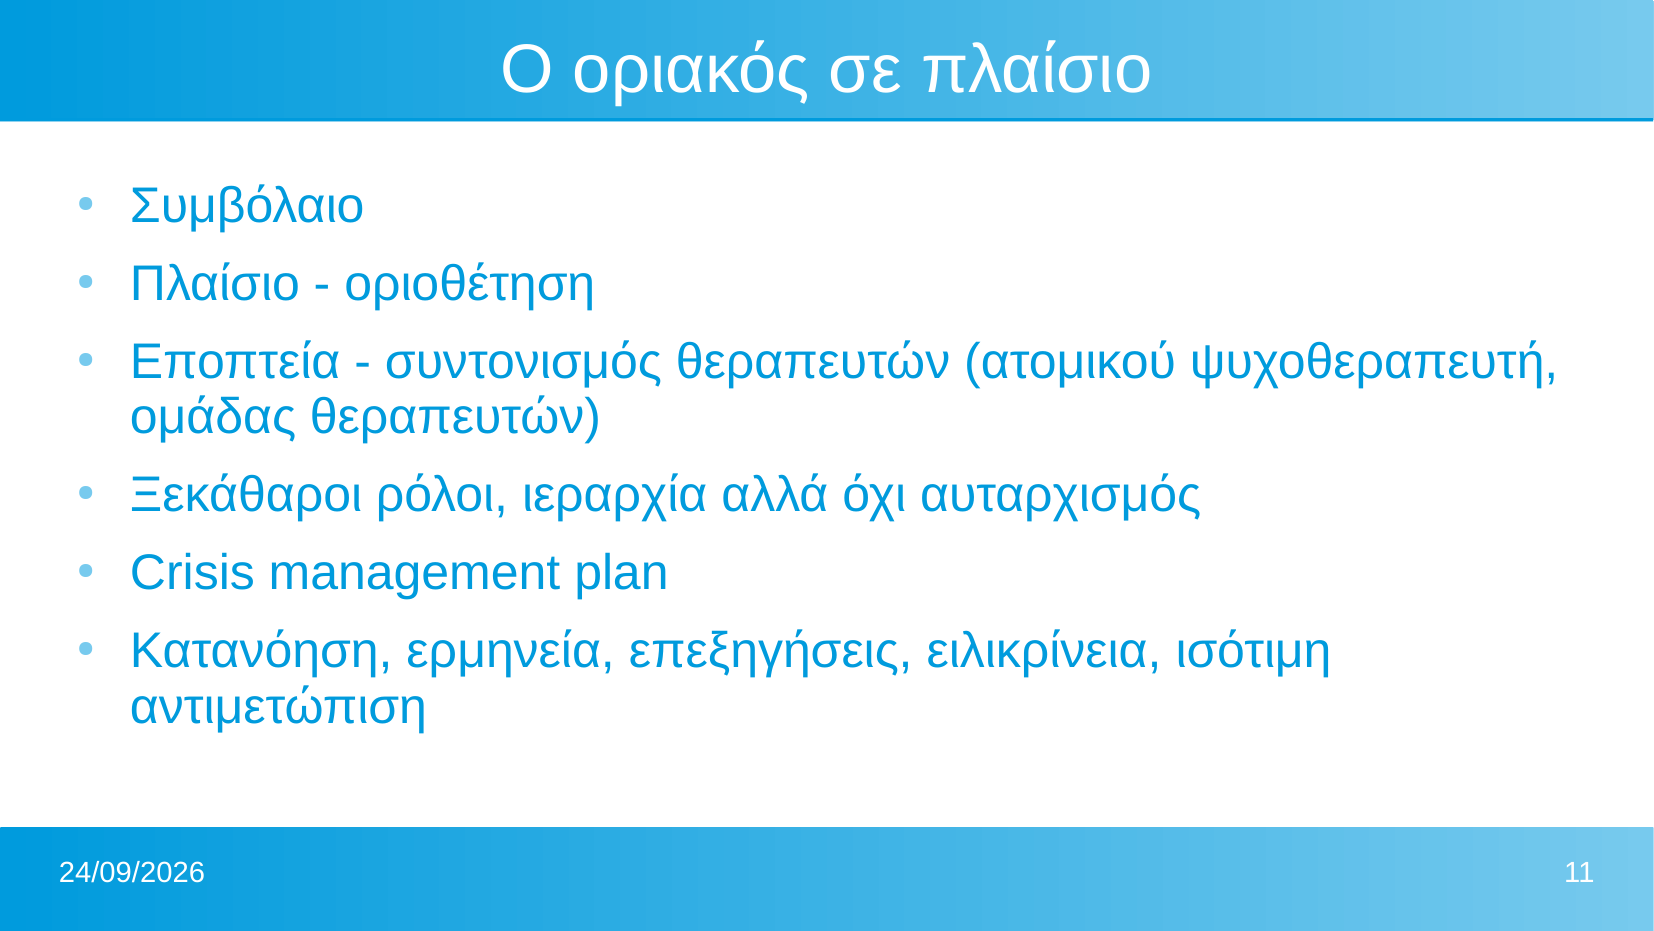

# Ο οριακός σε πλαίσιο
Συμβόλαιο
Πλαίσιο - οριοθέτηση
Εποπτεία - συντονισμός θεραπευτών (ατομικού ψυχοθεραπευτή, ομάδας θεραπευτών)
Ξεκάθαροι ρόλοι, ιεραρχία αλλά όχι αυταρχισμός
Crisis management plan
Κατανόηση, ερμηνεία, επεξηγήσεις, ειλικρίνεια, ισότιμη αντιμετώπιση
11